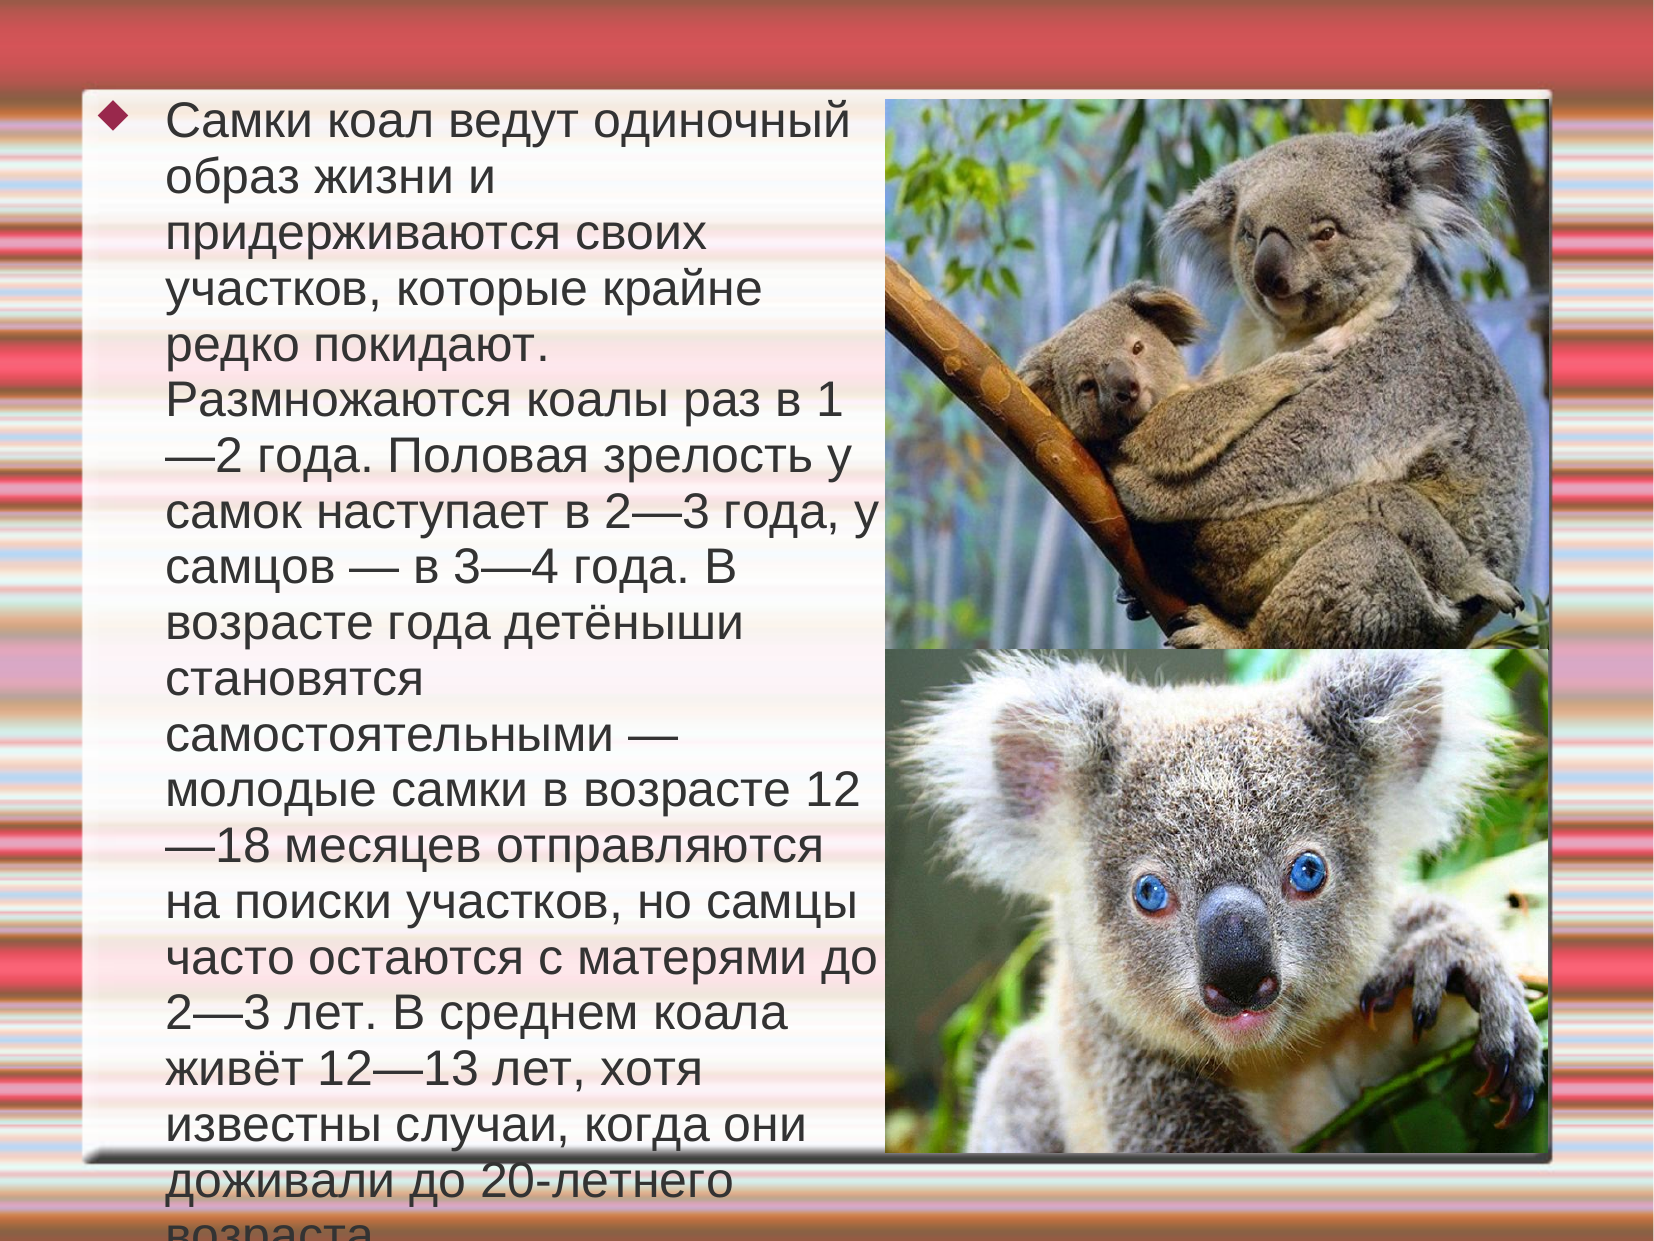

# Самки коал ведут одиночный образ жизни и придерживаются своих участков, которые крайне редко покидают. Размножаются коалы раз в 1—2 года. Половая зрелость у самок наступает в 2—3 года, у самцов — в 3—4 года. В возрасте года детёныши становятся самостоятельными — молодые самки в возрасте 12—18 месяцев отправляются на поиски участков, но самцы часто остаются с матерями до 2—3 лет. В среднем коала живёт 12—13 лет, хотя известны случаи, когда они доживали до 20-летнего возраста.